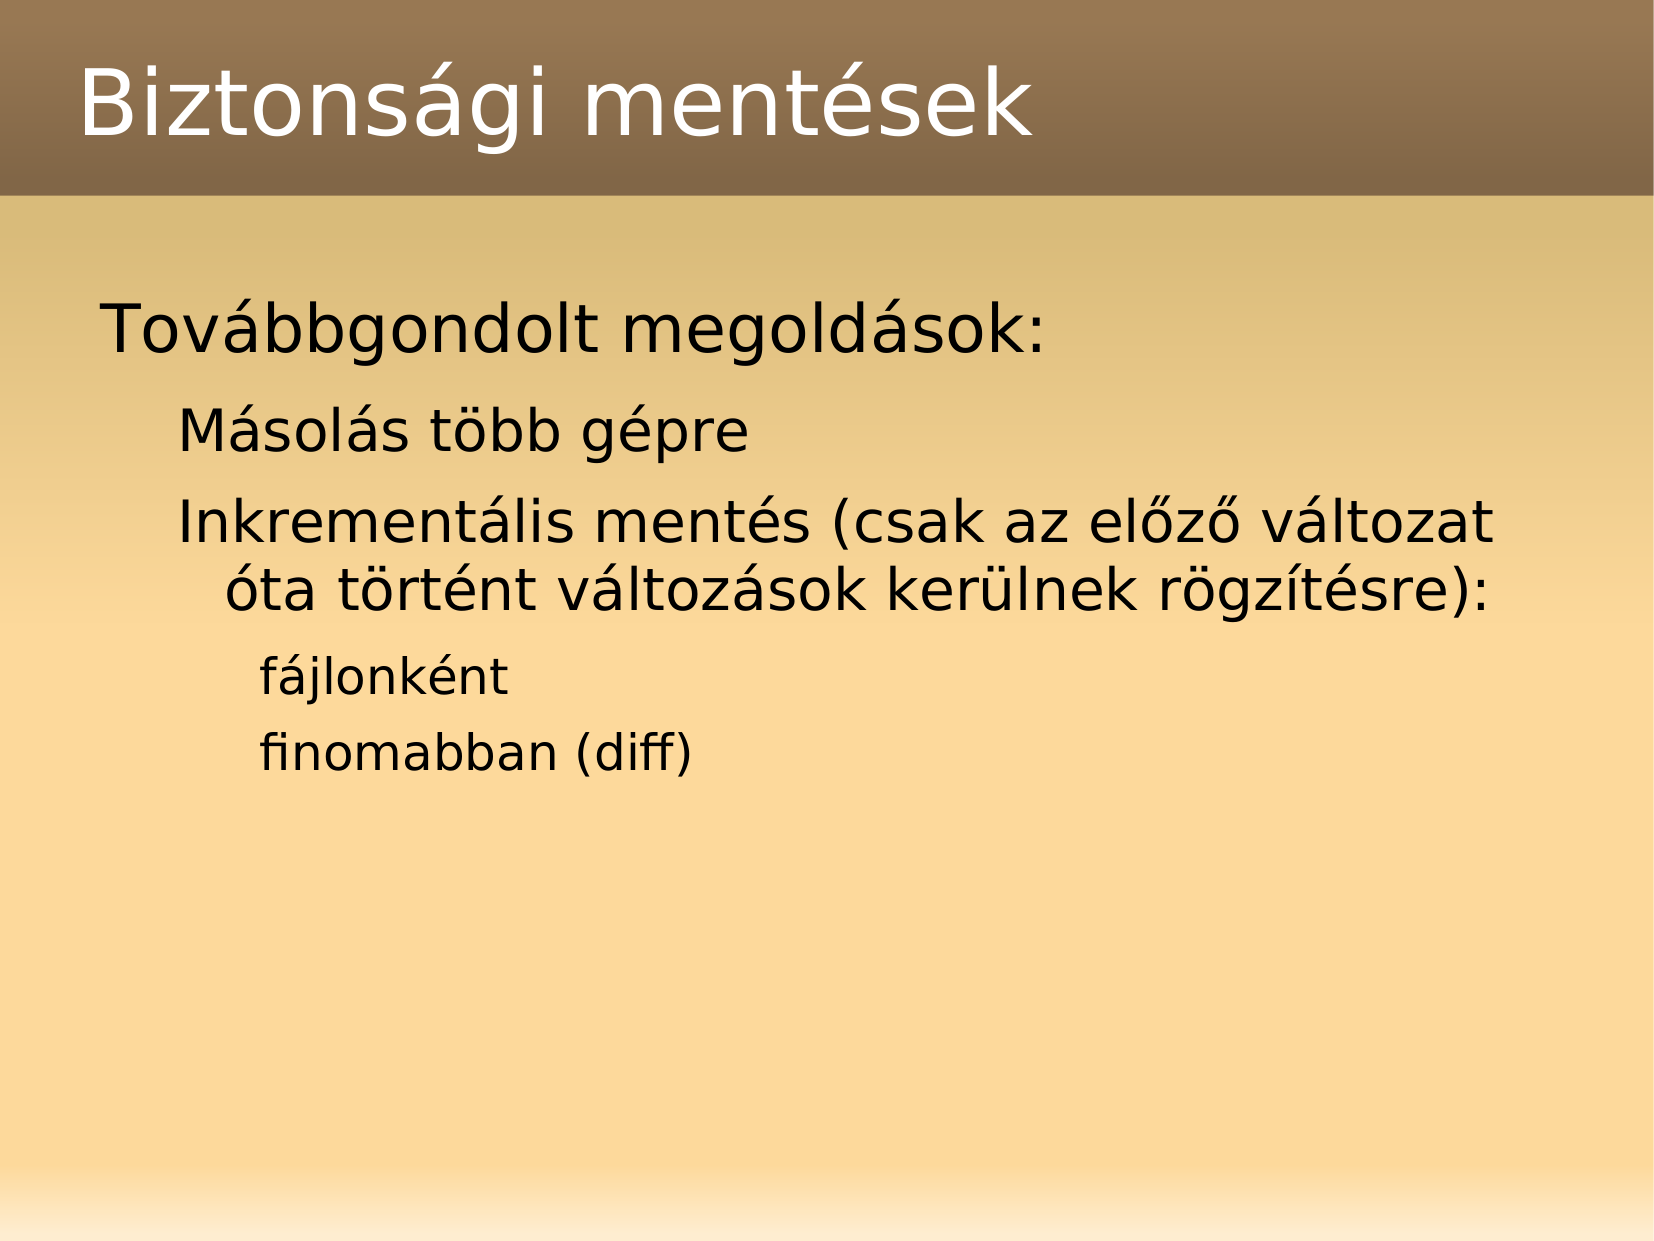

# Biztonsági mentések
Továbbgondolt megoldások:
Másolás több gépre
Inkrementális mentés (csak az előző változat óta történt változások kerülnek rögzítésre):
fájlonként
finomabban (diff)